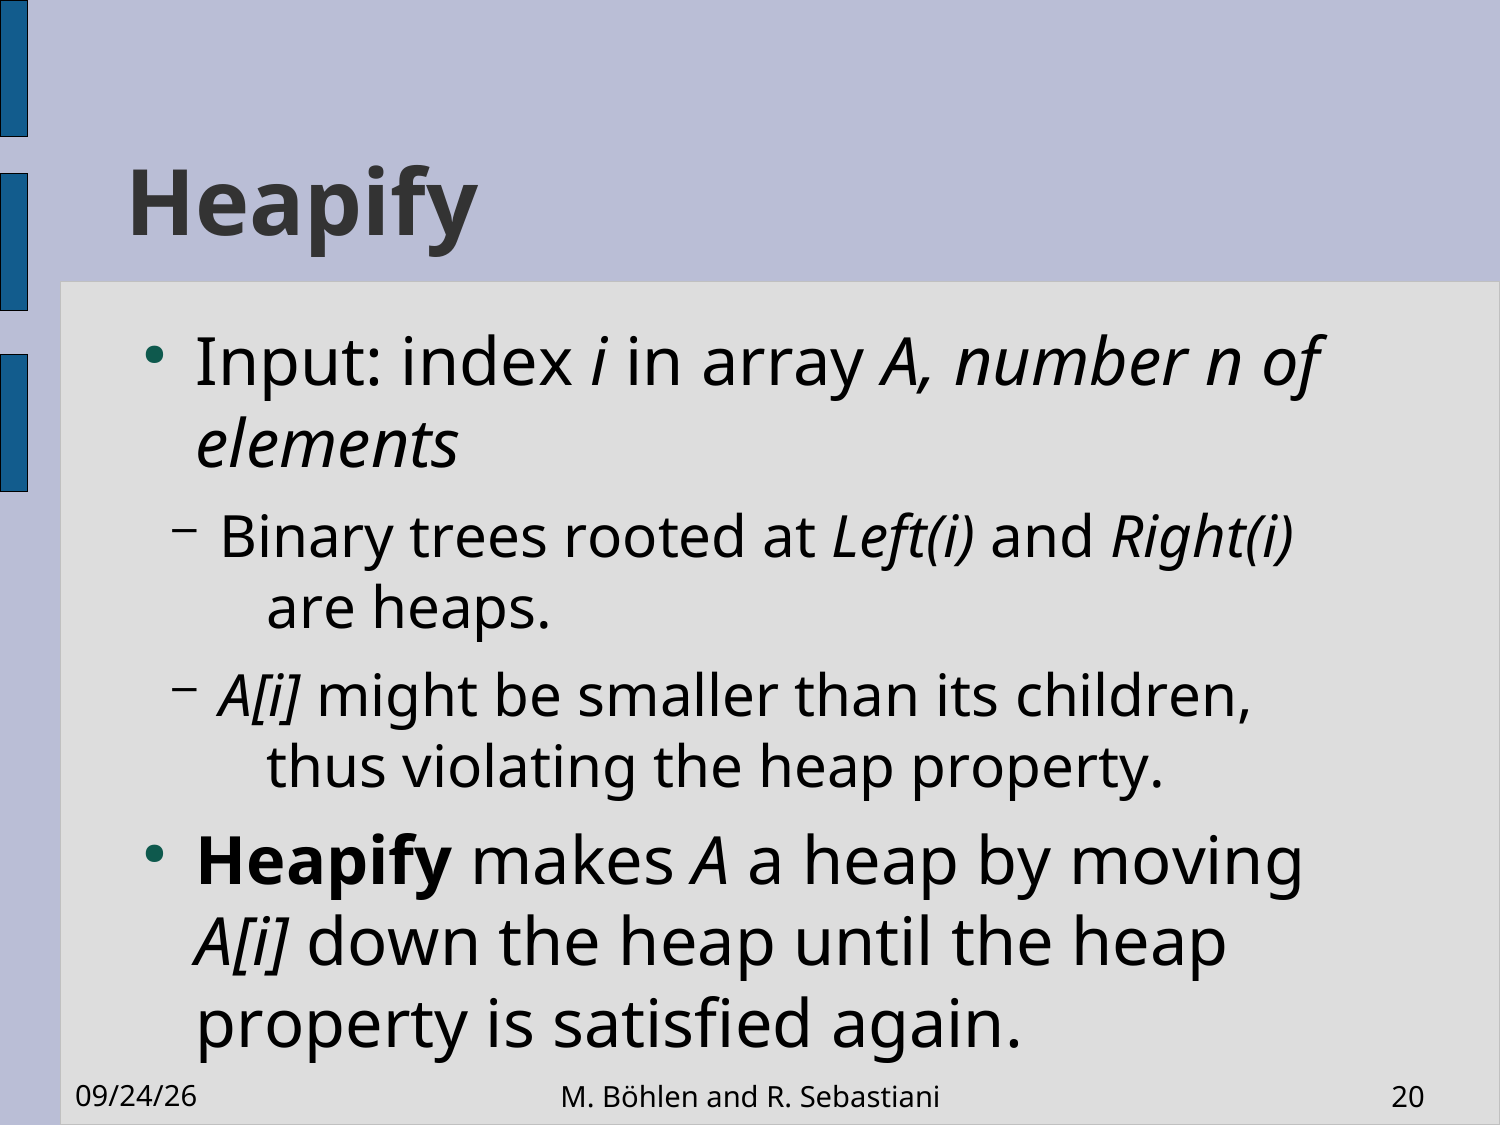

# Heapify
Input: index i in array A, number n of elements
Binary trees rooted at Left(i) and Right(i) are heaps.
A[i] might be smaller than its children, thus violating the heap property.
Heapify makes A a heap by moving A[i] down the heap until the heap property is satisfied again.
M. Böhlen and R. Sebastiani
20